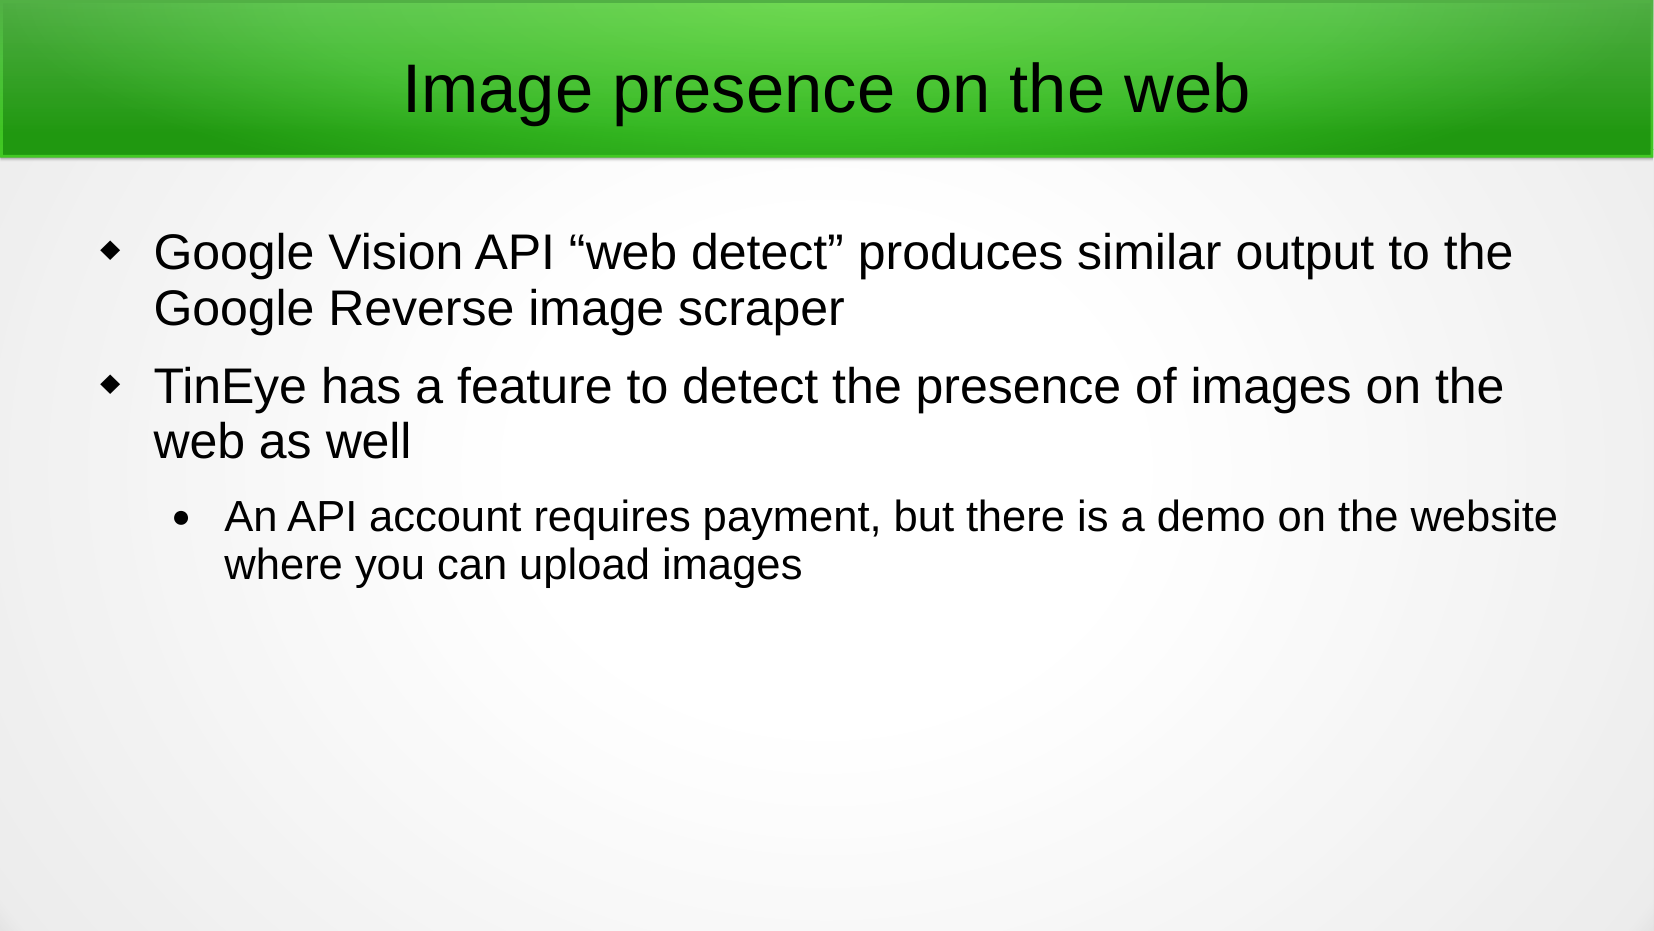

# Image presence on the web
Google Vision API “web detect” produces similar output to the Google Reverse image scraper
TinEye has a feature to detect the presence of images on the web as well
An API account requires payment, but there is a demo on the website where you can upload images